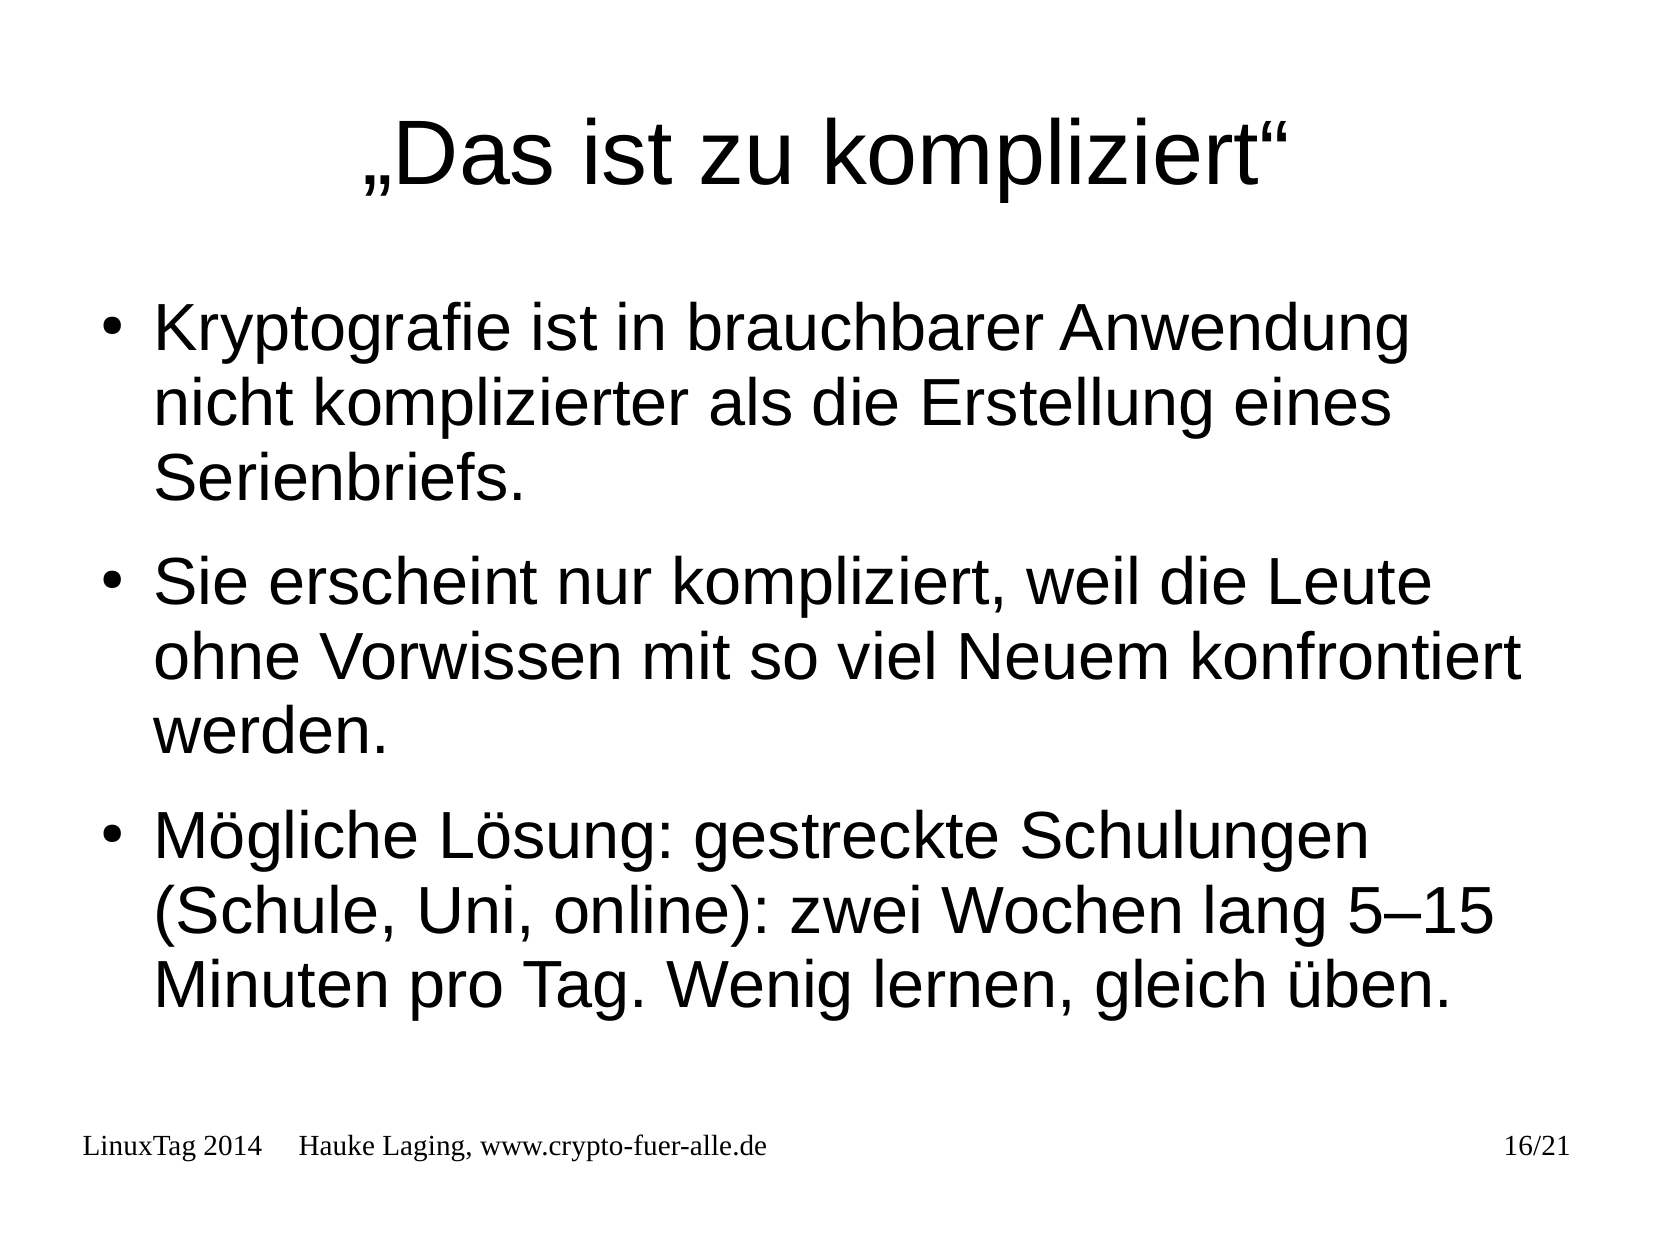

# „Das ist zu kompliziert“
Kryptografie ist in brauchbarer Anwendung nicht komplizierter als die Erstellung eines Serienbriefs.
Sie erscheint nur kompliziert, weil die Leute ohne Vorwissen mit so viel Neuem konfrontiert werden.
Mögliche Lösung: gestreckte Schulungen (Schule, Uni, online): zwei Wochen lang 5–15 Minuten pro Tag. Wenig lernen, gleich üben.
16